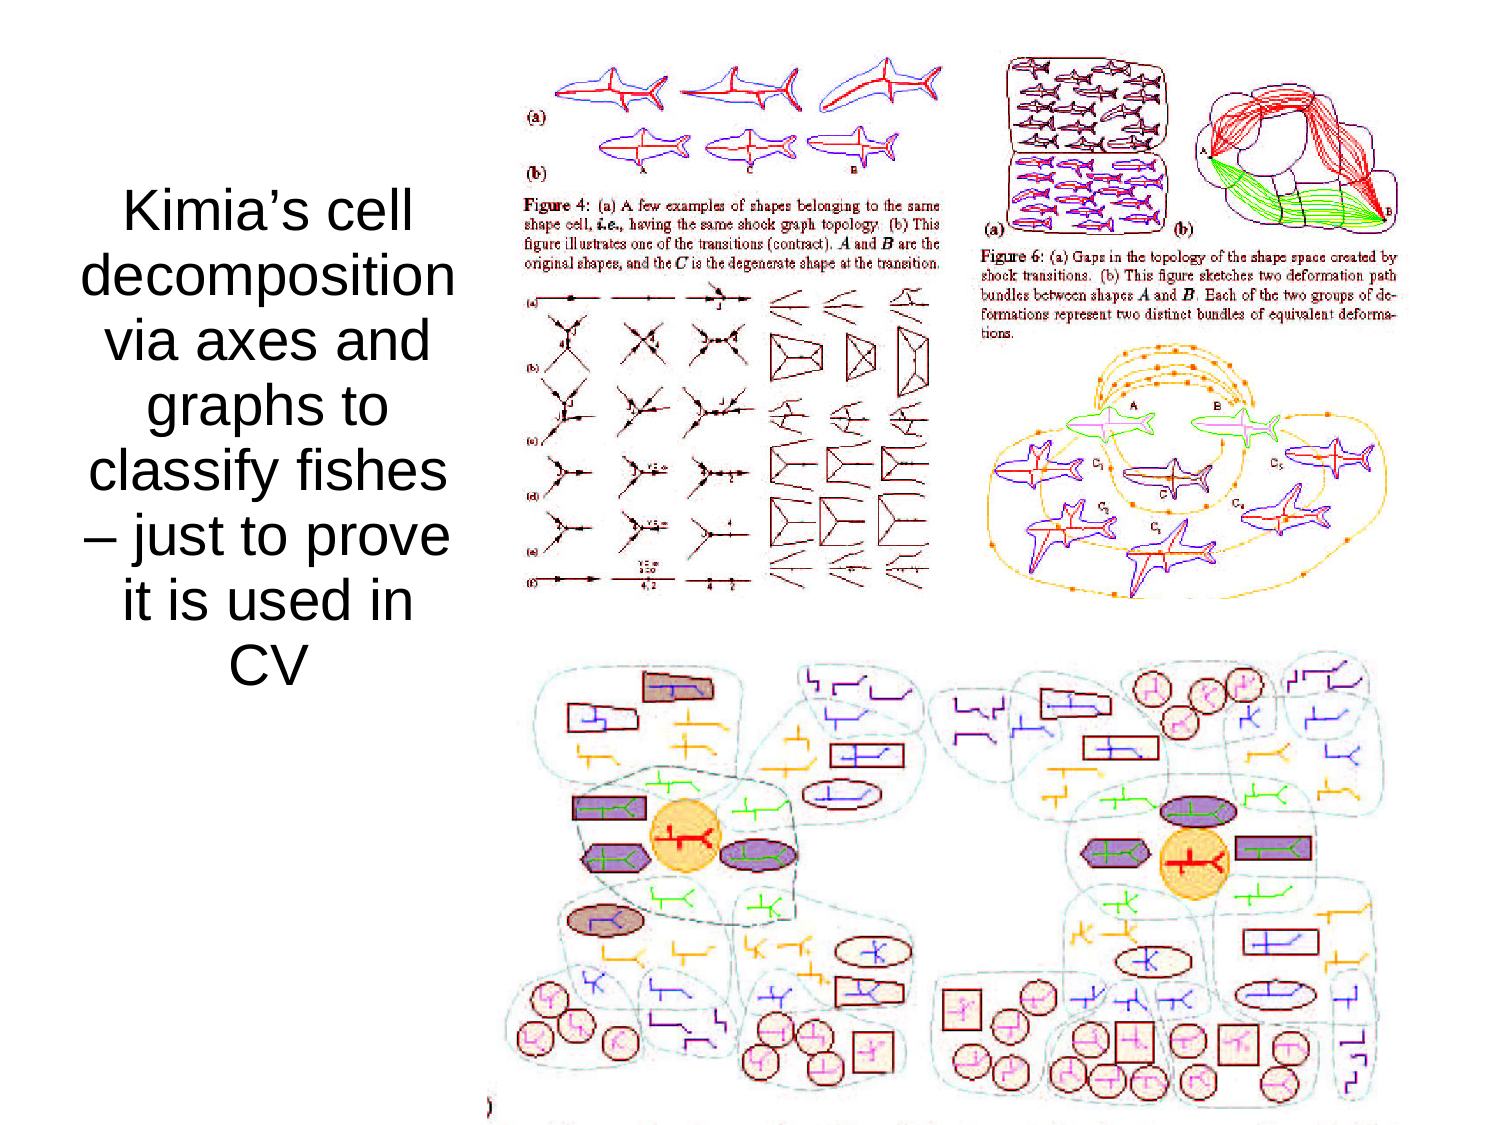

# Kimia’s cell decomposition via axes and graphs to classify fishes – just to prove it is used in CV